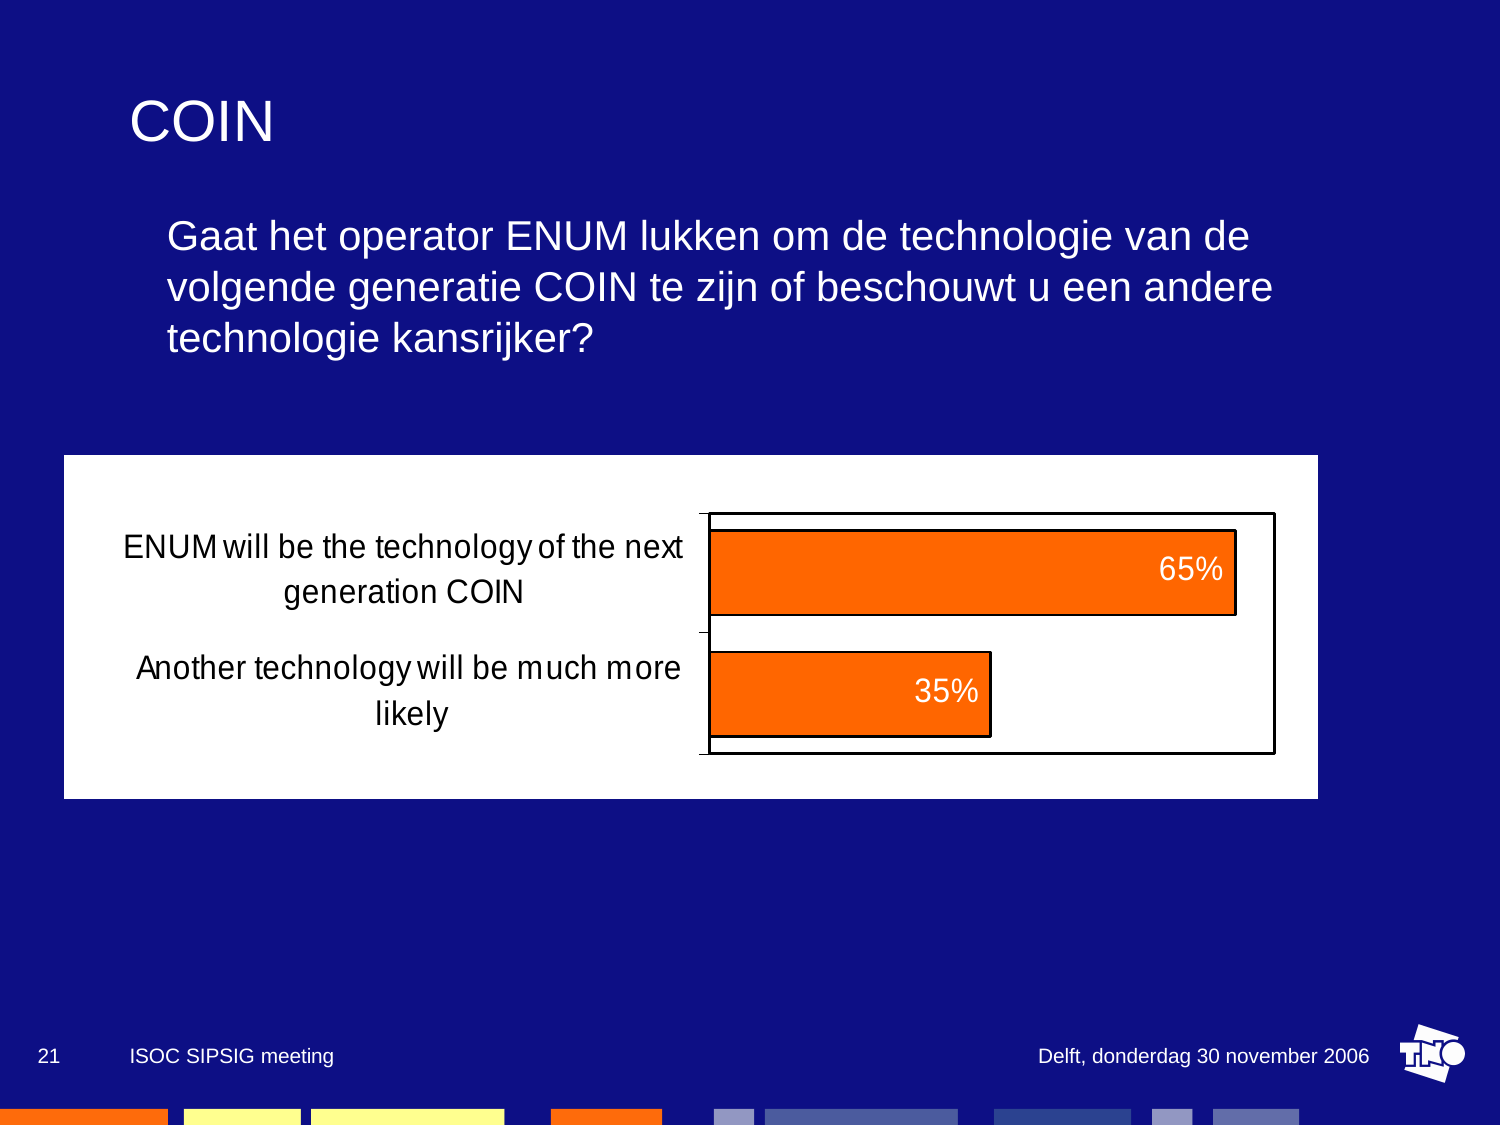

# COIN
	Gaat het operator ENUM lukken om de technologie van de volgende generatie COIN te zijn of beschouwt u een andere technologie kansrijker?
21
ISOC SIPSIG meeting
Delft, donderdag 30 november 2006